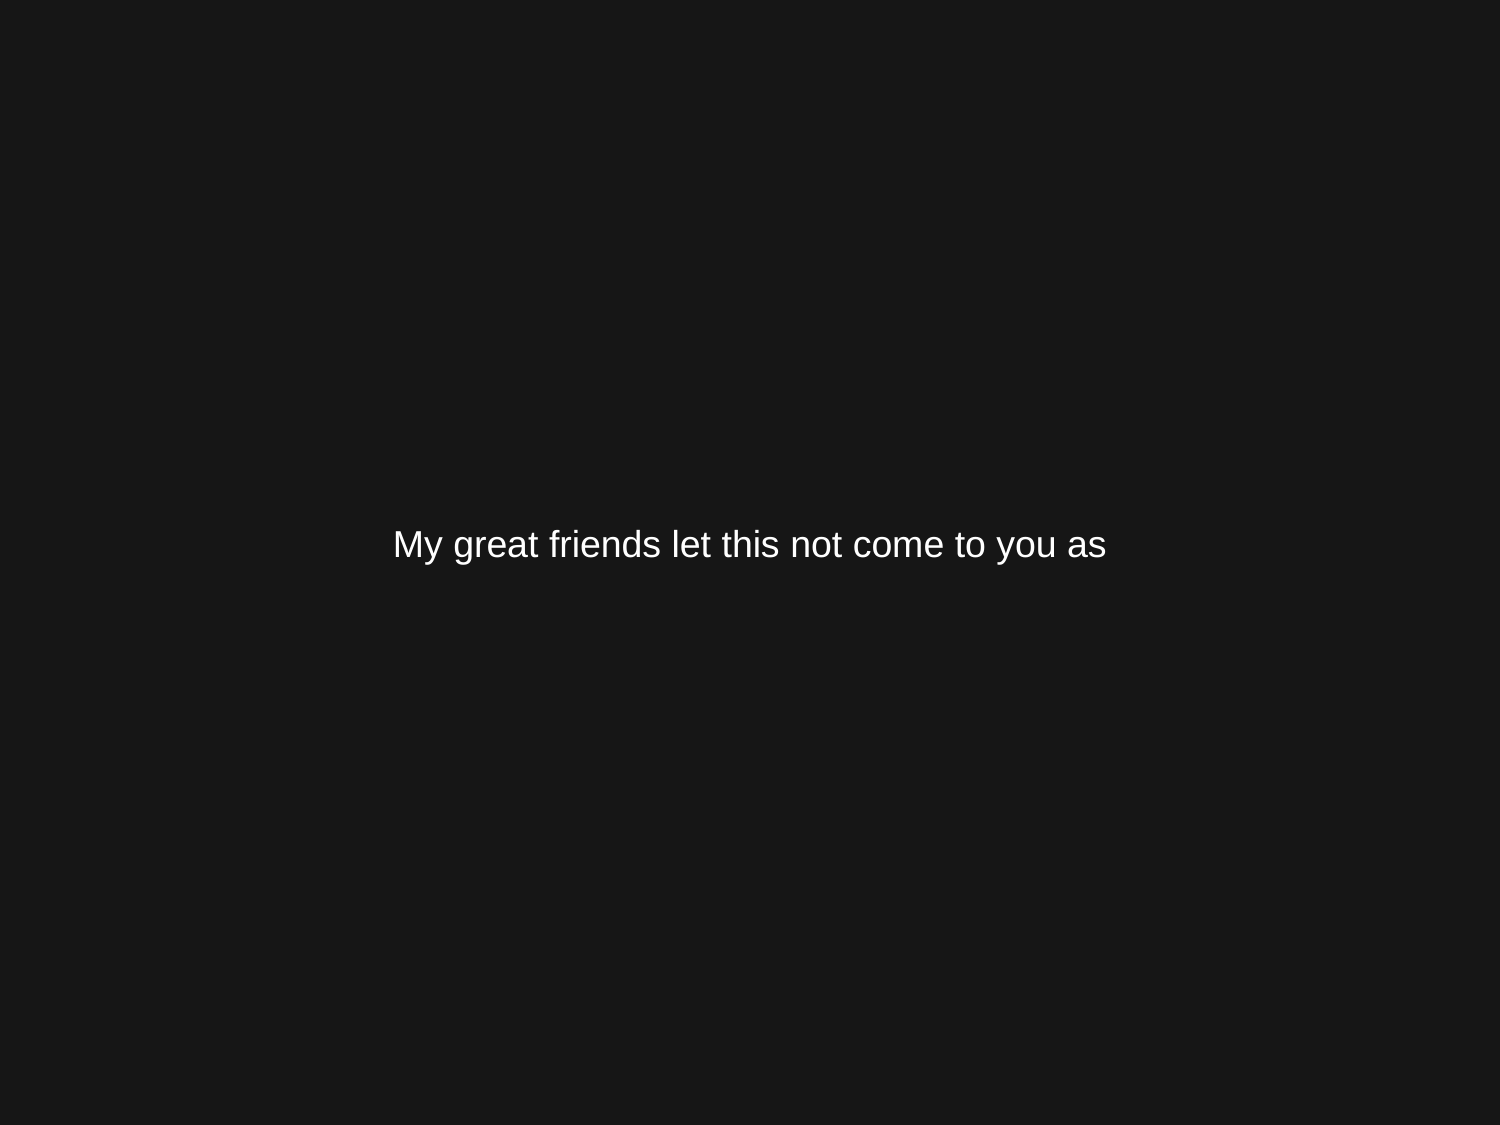

My great friends let this not come to you as